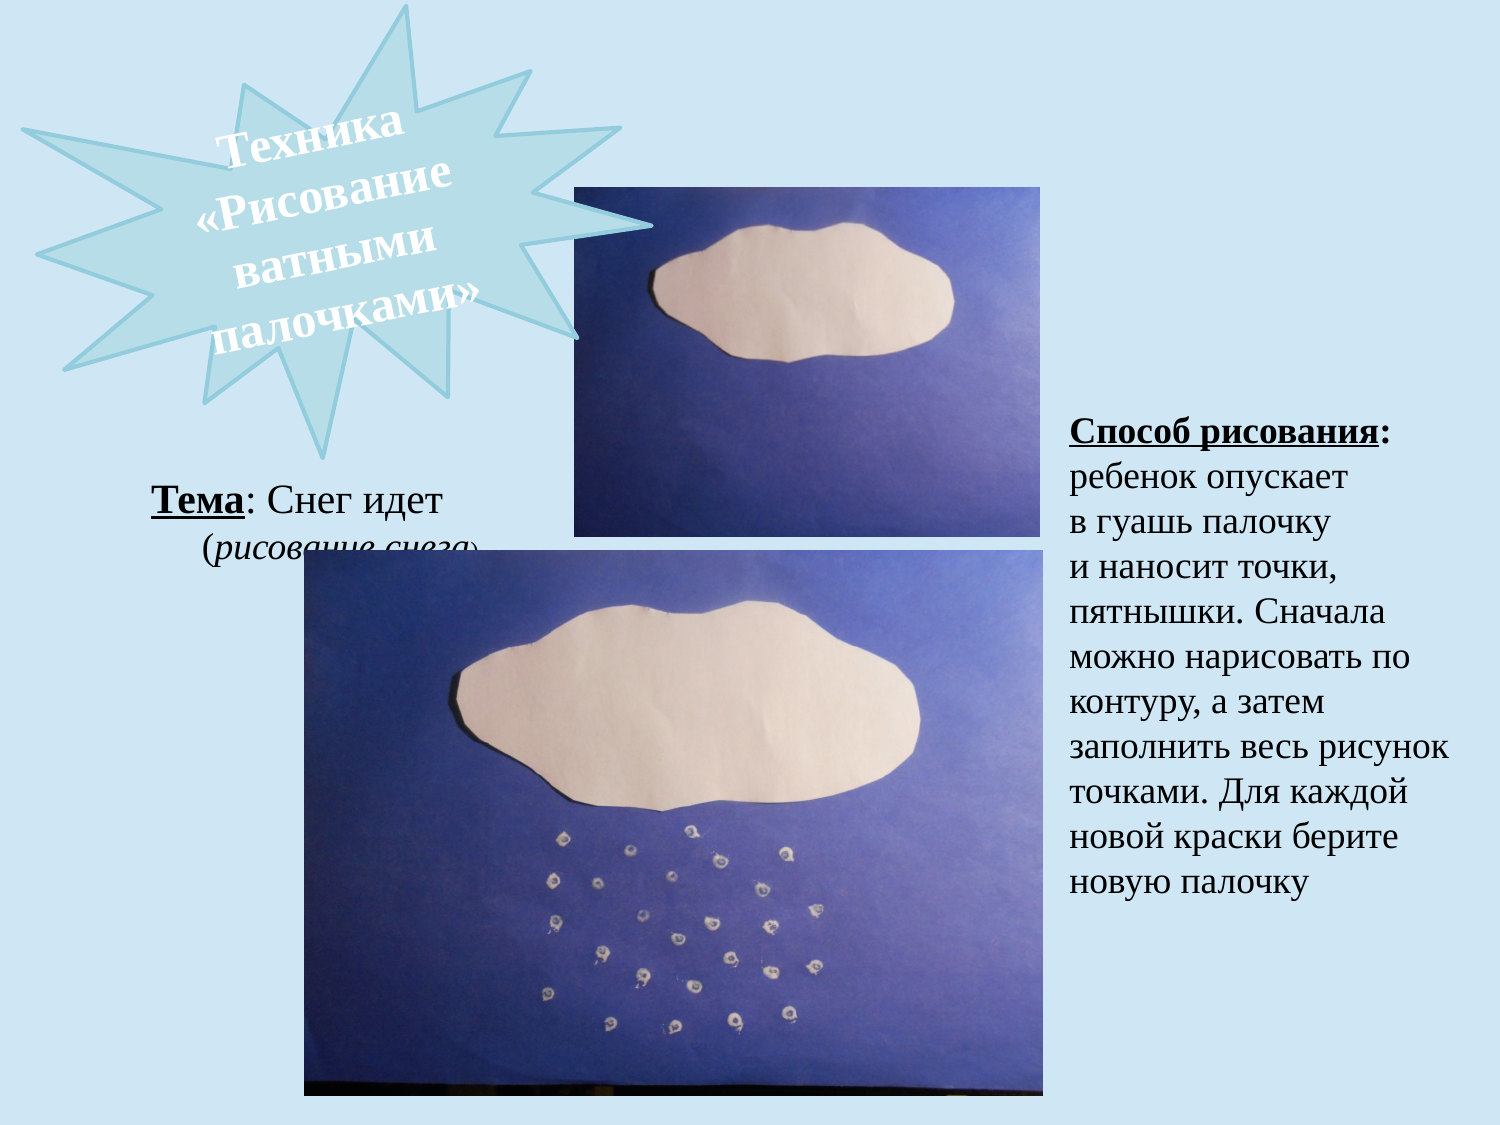

Техника «Рисование ватными палочками»
# Тема: Снег идет (рисование снега)
Cпособ рисования: ребенок опускает в гуашь палочку и наносит точки, пятнышки. Сначала можно нарисовать по контуру, а затем заполнить весь рисунок точками. Для каждой новой краски берите новую палочку